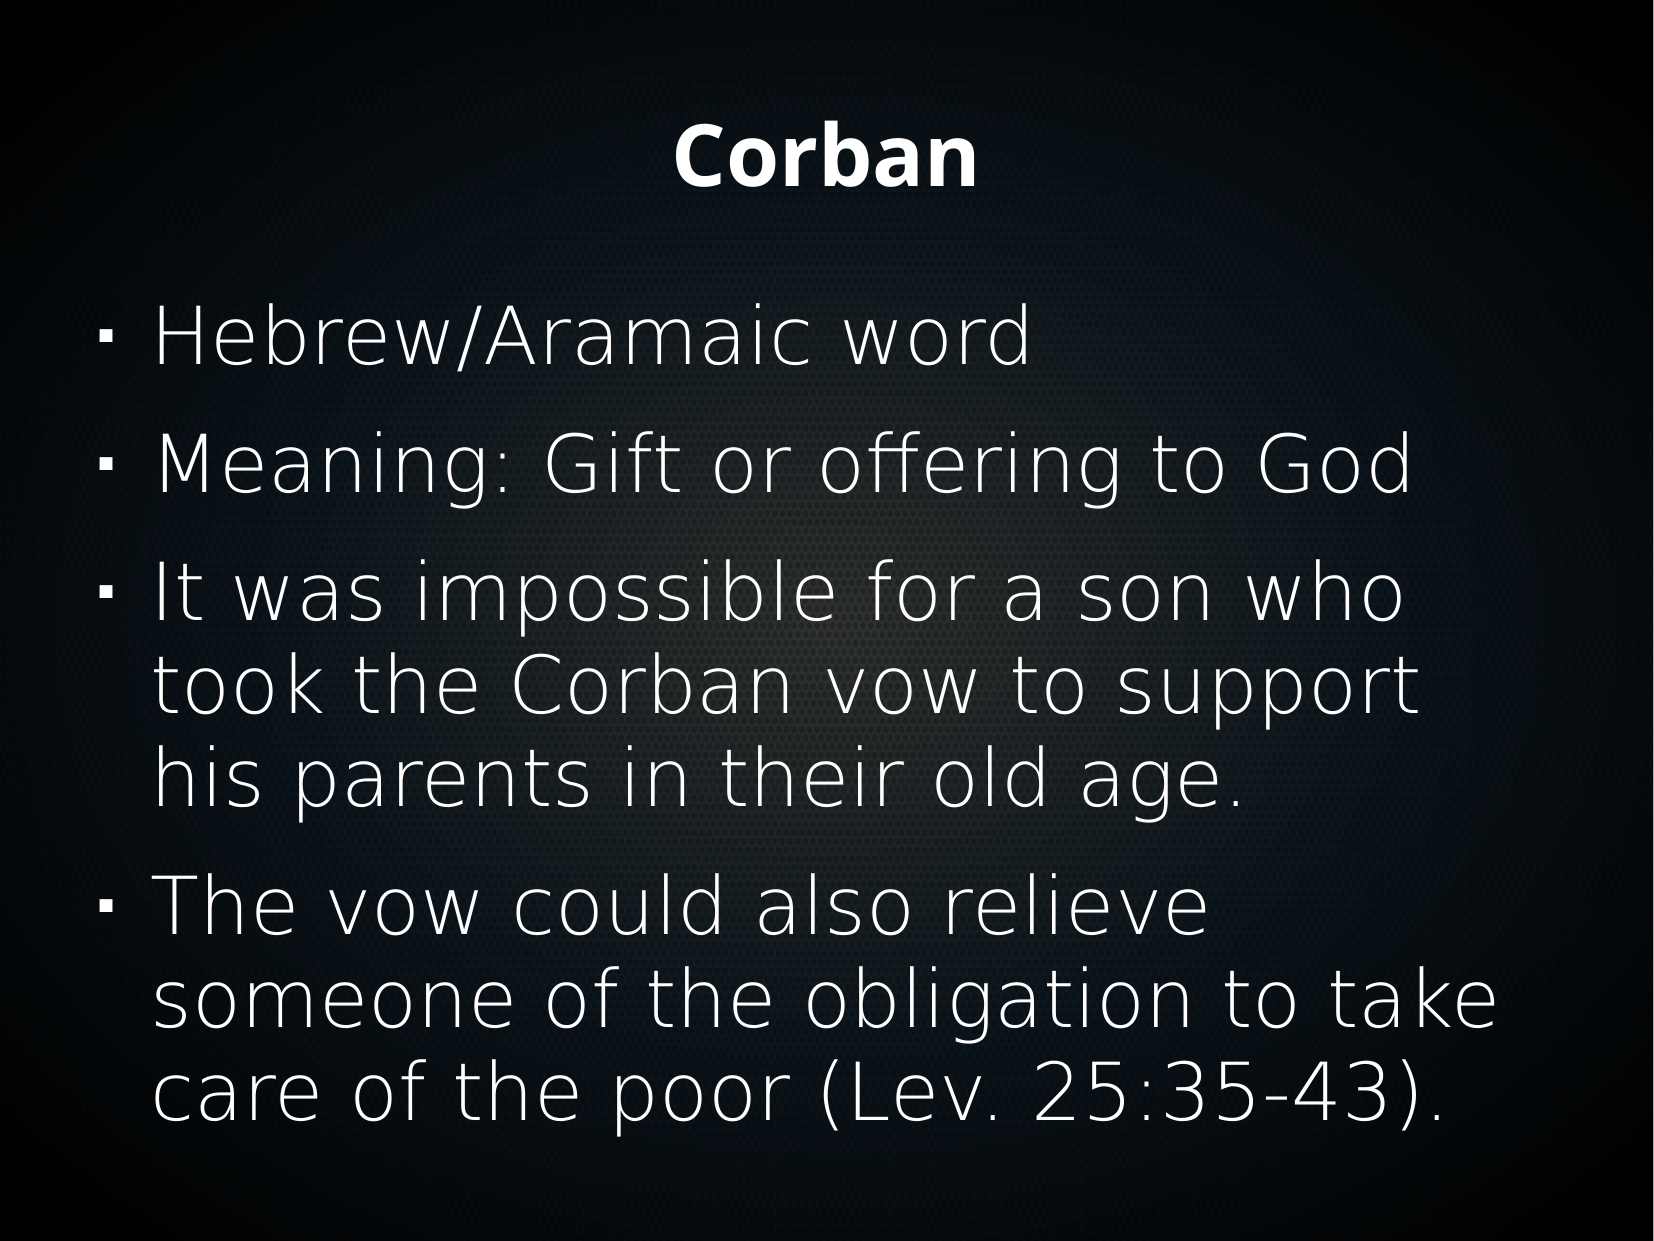

# Corban
Hebrew/Aramaic word
Meaning: Gift or offering to God
It was impossible for a son who took the Corban vow to support his parents in their old age.
The vow could also relieve someone of the obligation to take care of the poor (Lev. 25:35-43).